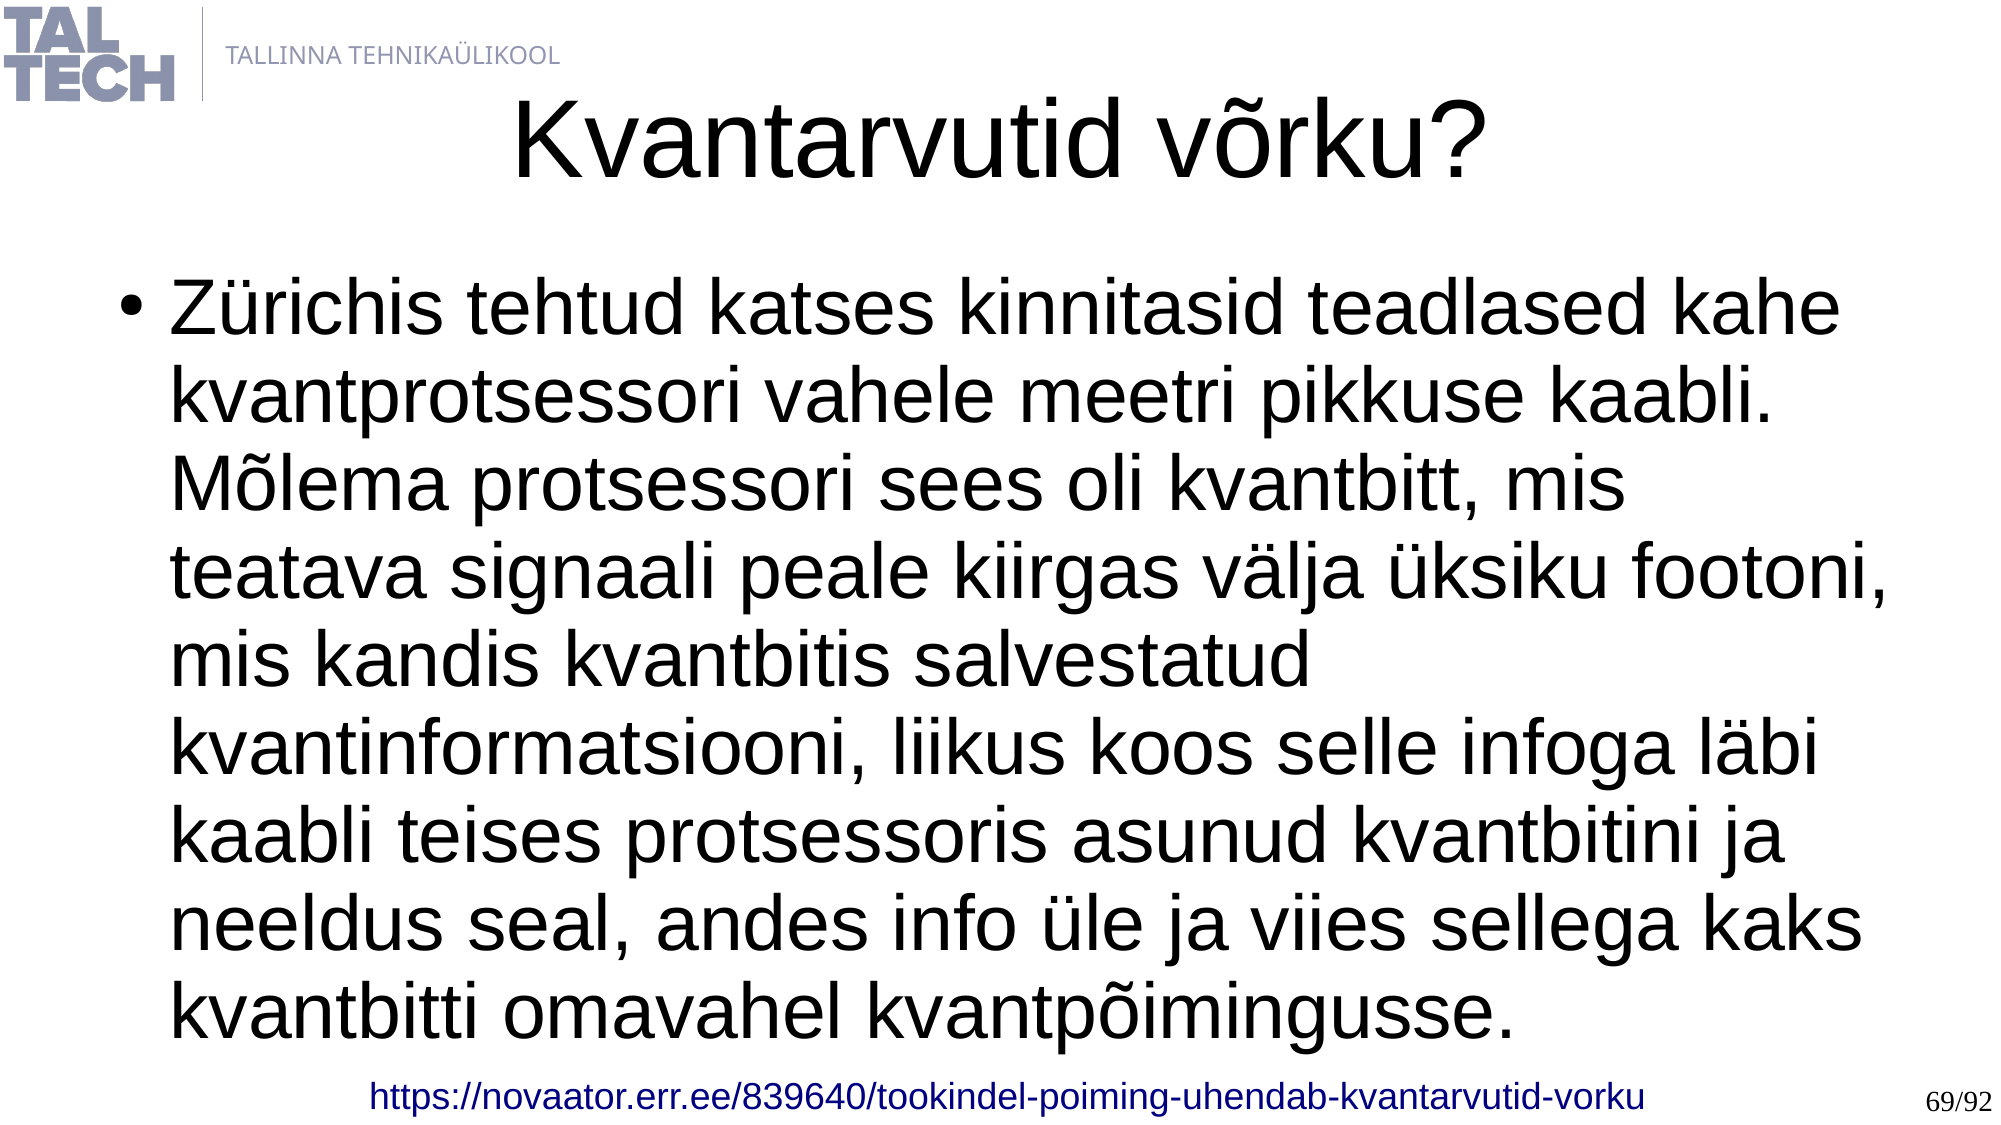

# Kvantarvutid võrku?
Zürichis tehtud katses kinnitasid teadlased kahe kvantprotsessori vahele meetri pikkuse kaabli. Mõlema protsessori sees oli kvantbitt, mis teatava signaali peale kiirgas välja üksiku footoni, mis kandis kvantbitis salvestatud kvantinformatsiooni, liikus koos selle infoga läbi kaabli teises protsessoris asunud kvantbitini ja neeldus seal, andes info üle ja viies sellega kaks kvantbitti omavahel kvantpõimingusse.
https://novaator.err.ee/839640/tookindel-poiming-uhendab-kvantarvutid-vorku
69